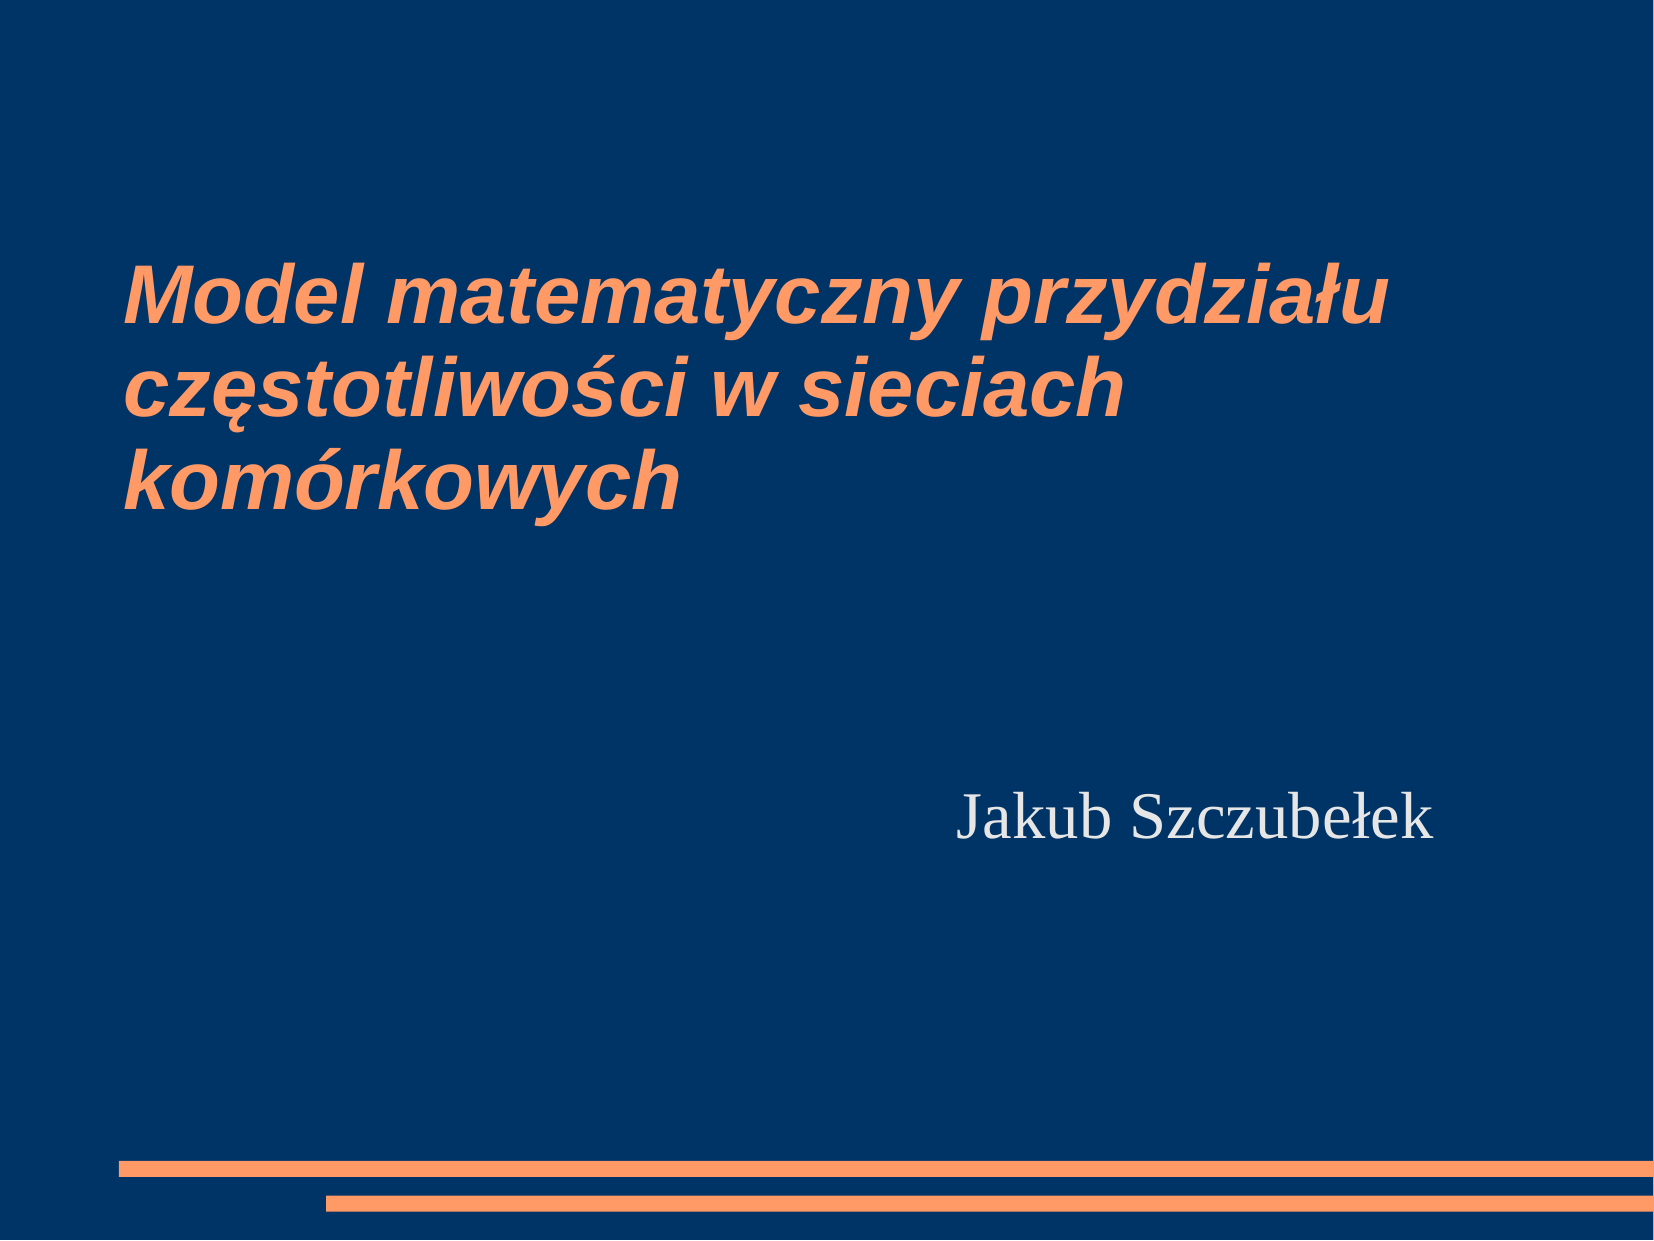

# Model matematyczny przydziału częstotliwości w sieciach komórkowych
Jakub Szczubełek